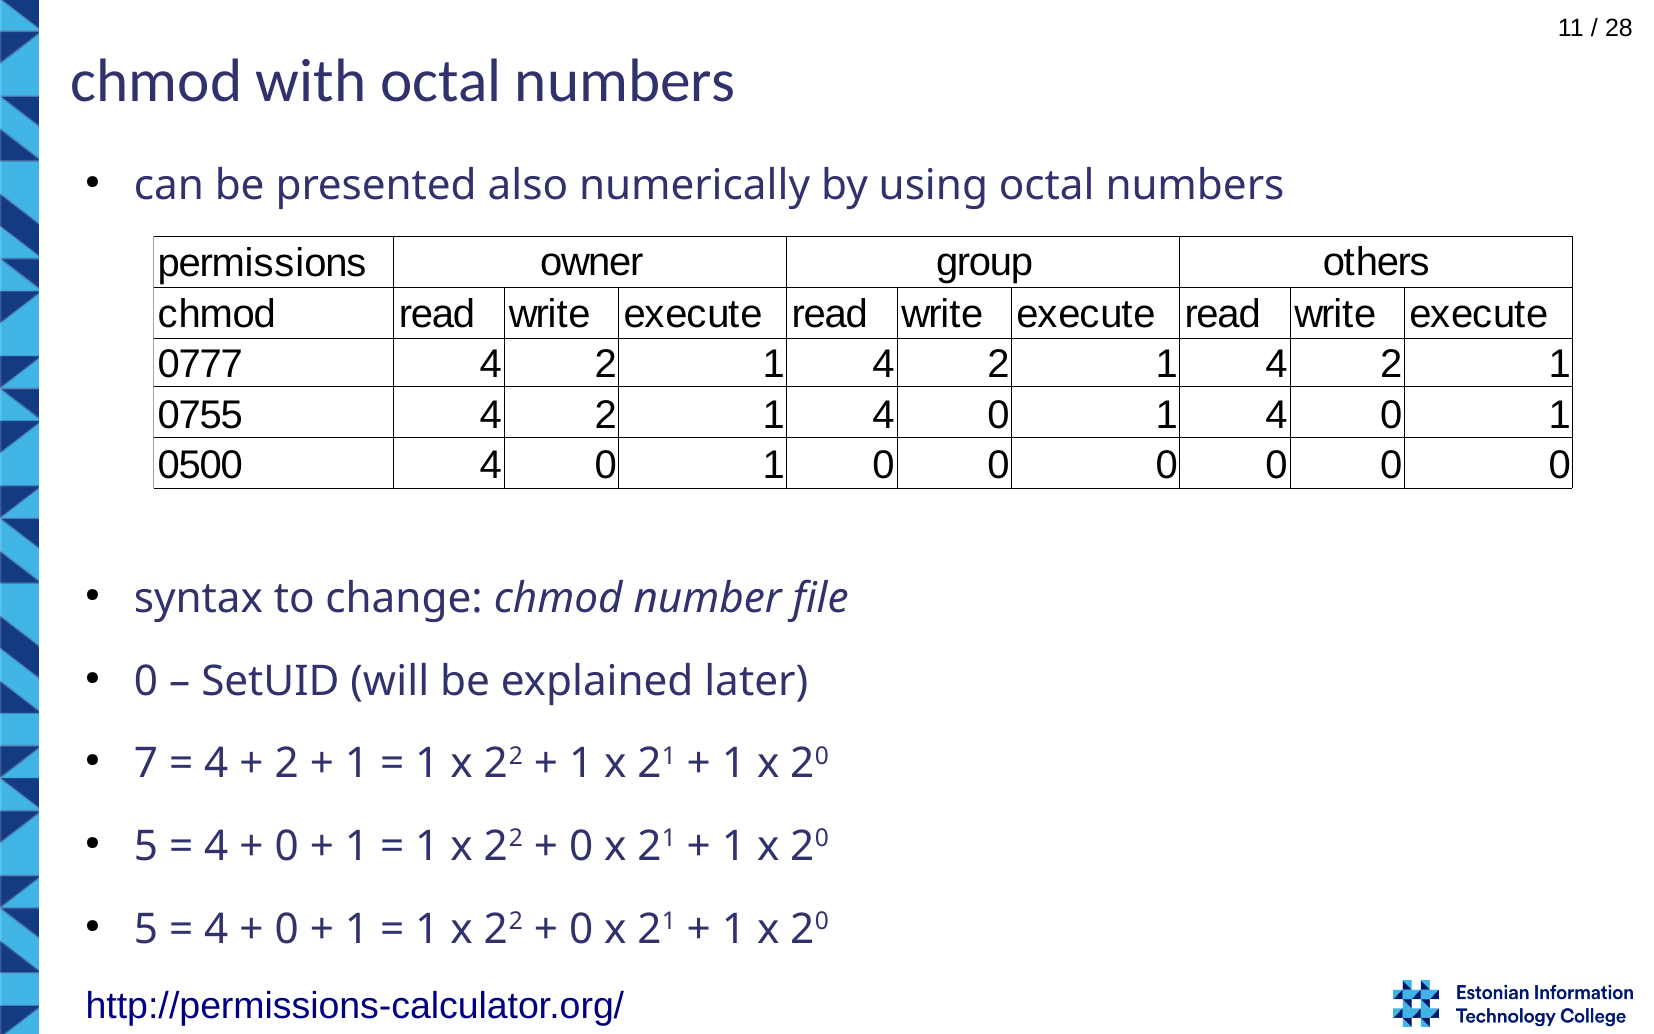

# chmod with octal numbers
can be presented also numerically by using octal numbers
syntax to change: chmod number file
0 – SetUID (will be explained later)
7 = 4 + 2 + 1 = 1 x 22 + 1 x 21 + 1 x 20
5 = 4 + 0 + 1 = 1 x 22 + 0 x 21 + 1 x 20
5 = 4 + 0 + 1 = 1 x 22 + 0 x 21 + 1 x 20
http://permissions-calculator.org/